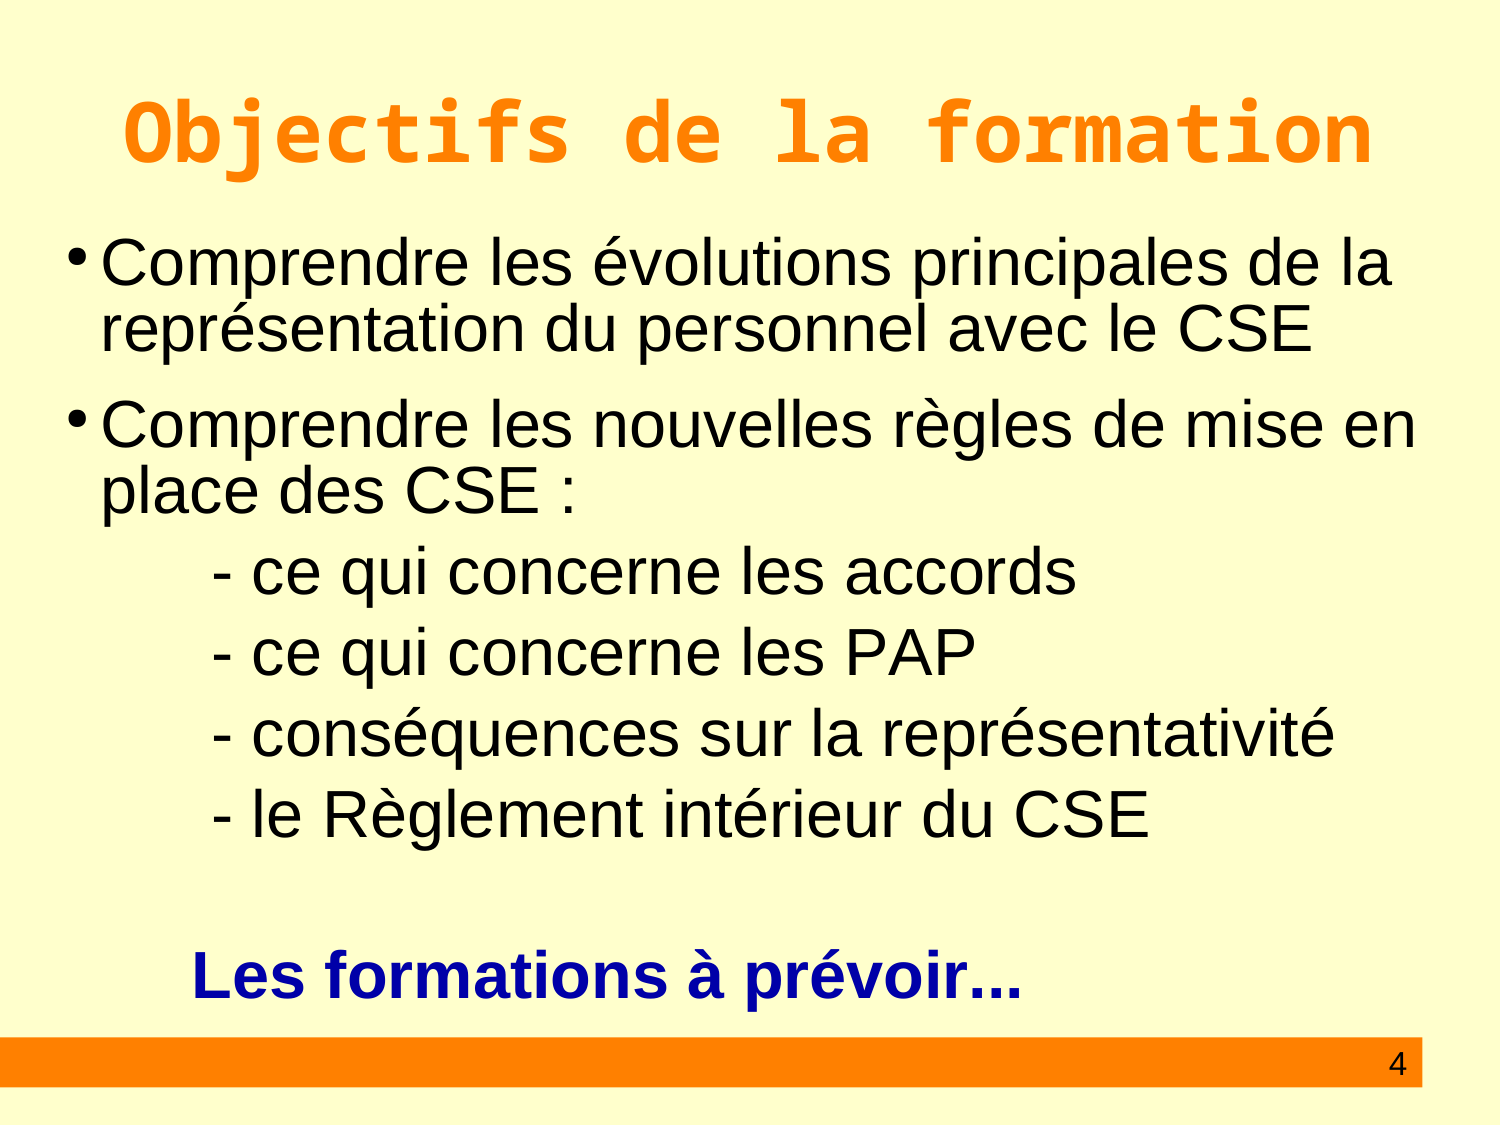

# Objectifs de la formation
Comprendre les évolutions principales de la représentation du personnel avec le CSE
Comprendre les nouvelles règles de mise en place des CSE :
- ce qui concerne les accords
- ce qui concerne les PAP
- conséquences sur la représentativité
- le Règlement intérieur du CSE
 Les formations à prévoir...